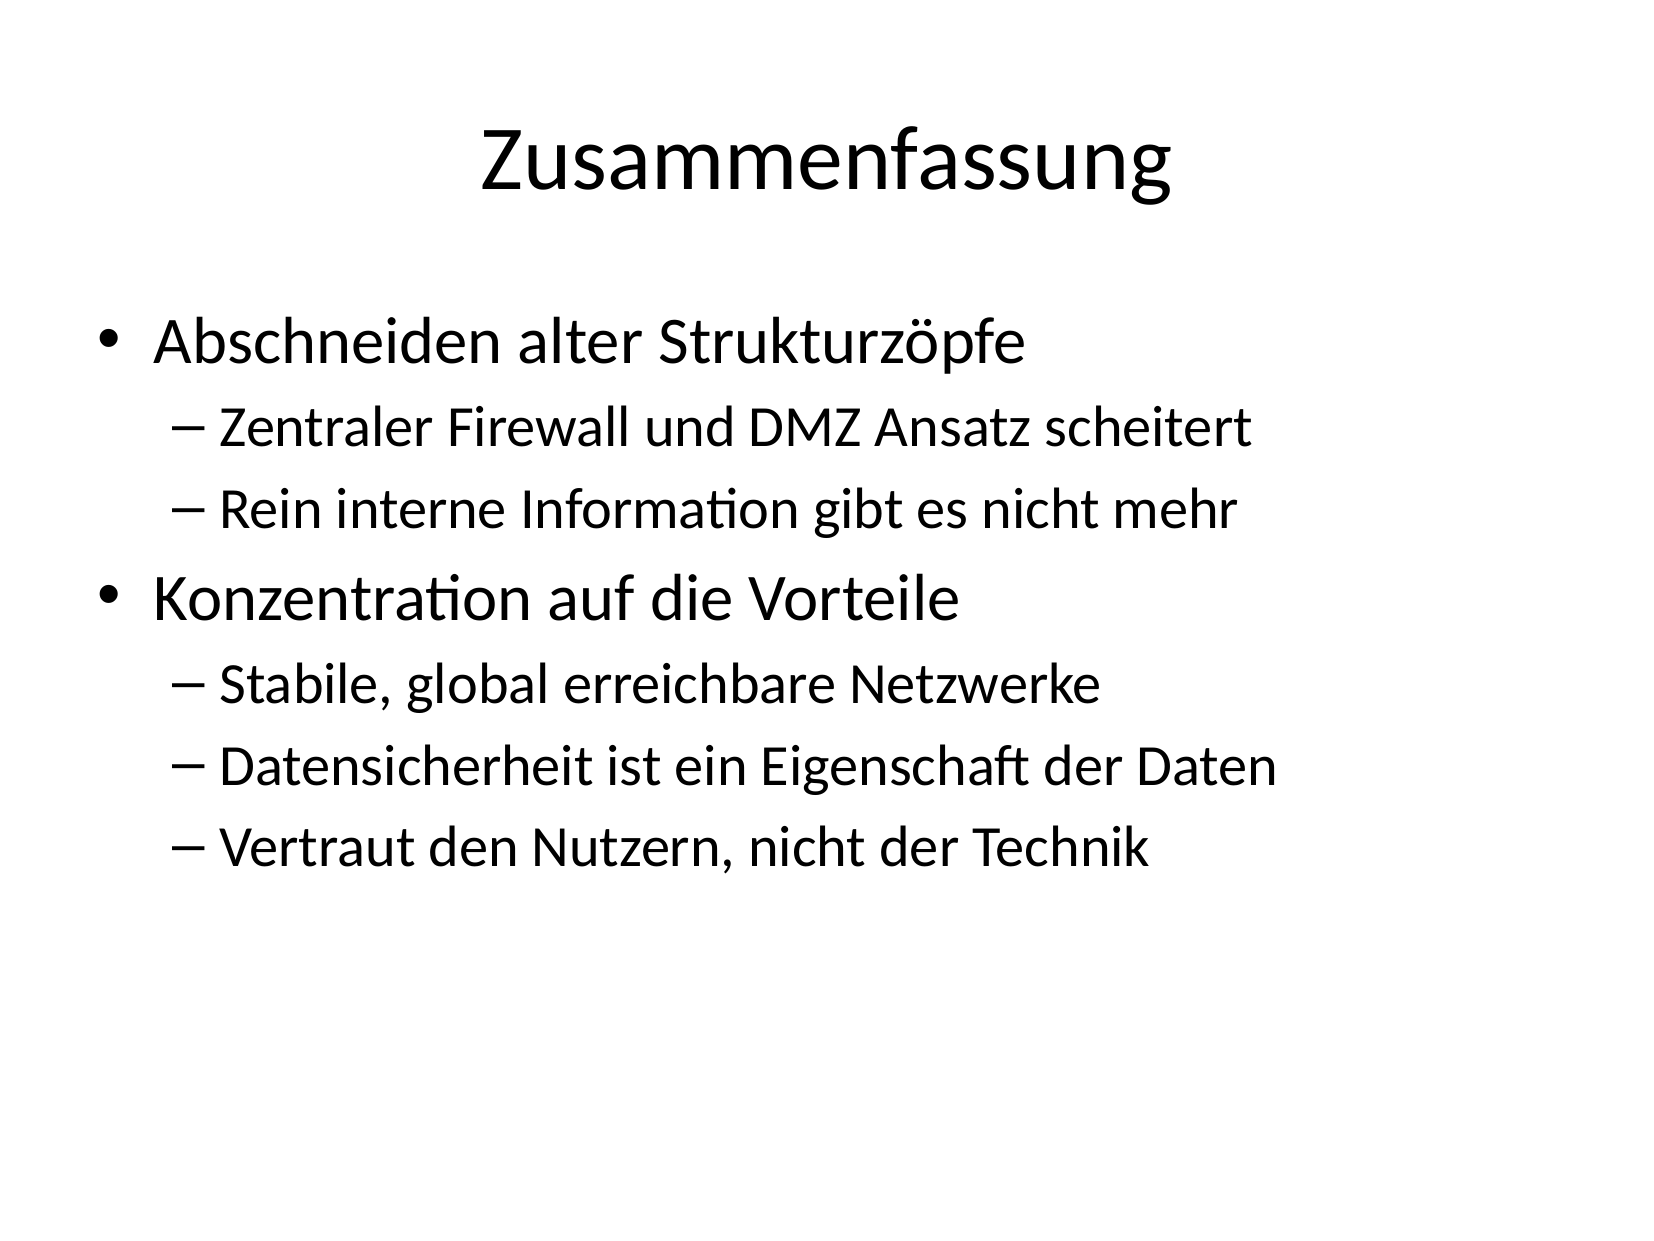

# Zusammenfassung
Abschneiden alter Strukturzöpfe
Zentraler Firewall und DMZ Ansatz scheitert
Rein interne Information gibt es nicht mehr
Konzentration auf die Vorteile
Stabile, global erreichbare Netzwerke
Datensicherheit ist ein Eigenschaft der Daten
Vertraut den Nutzern, nicht der Technik